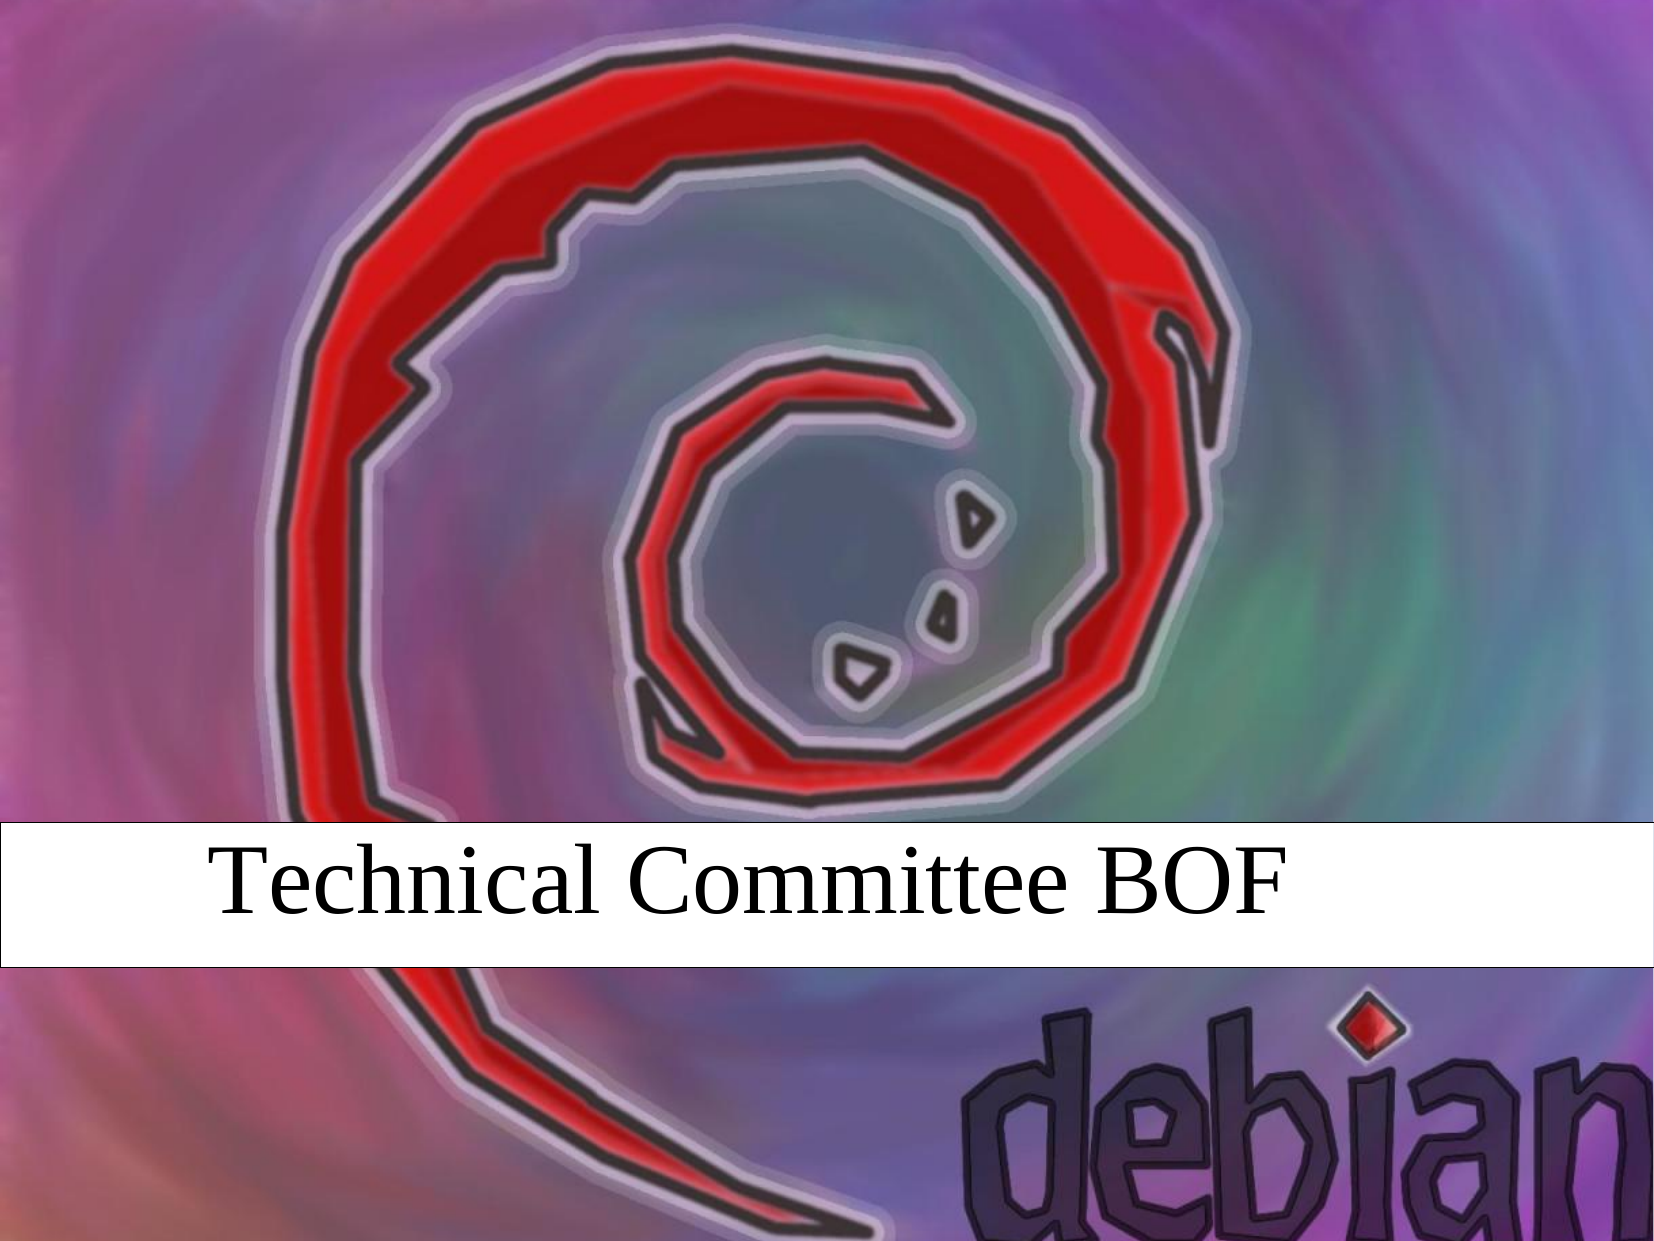

Technical Committee BOF
1
Debian Overview// HP confidential